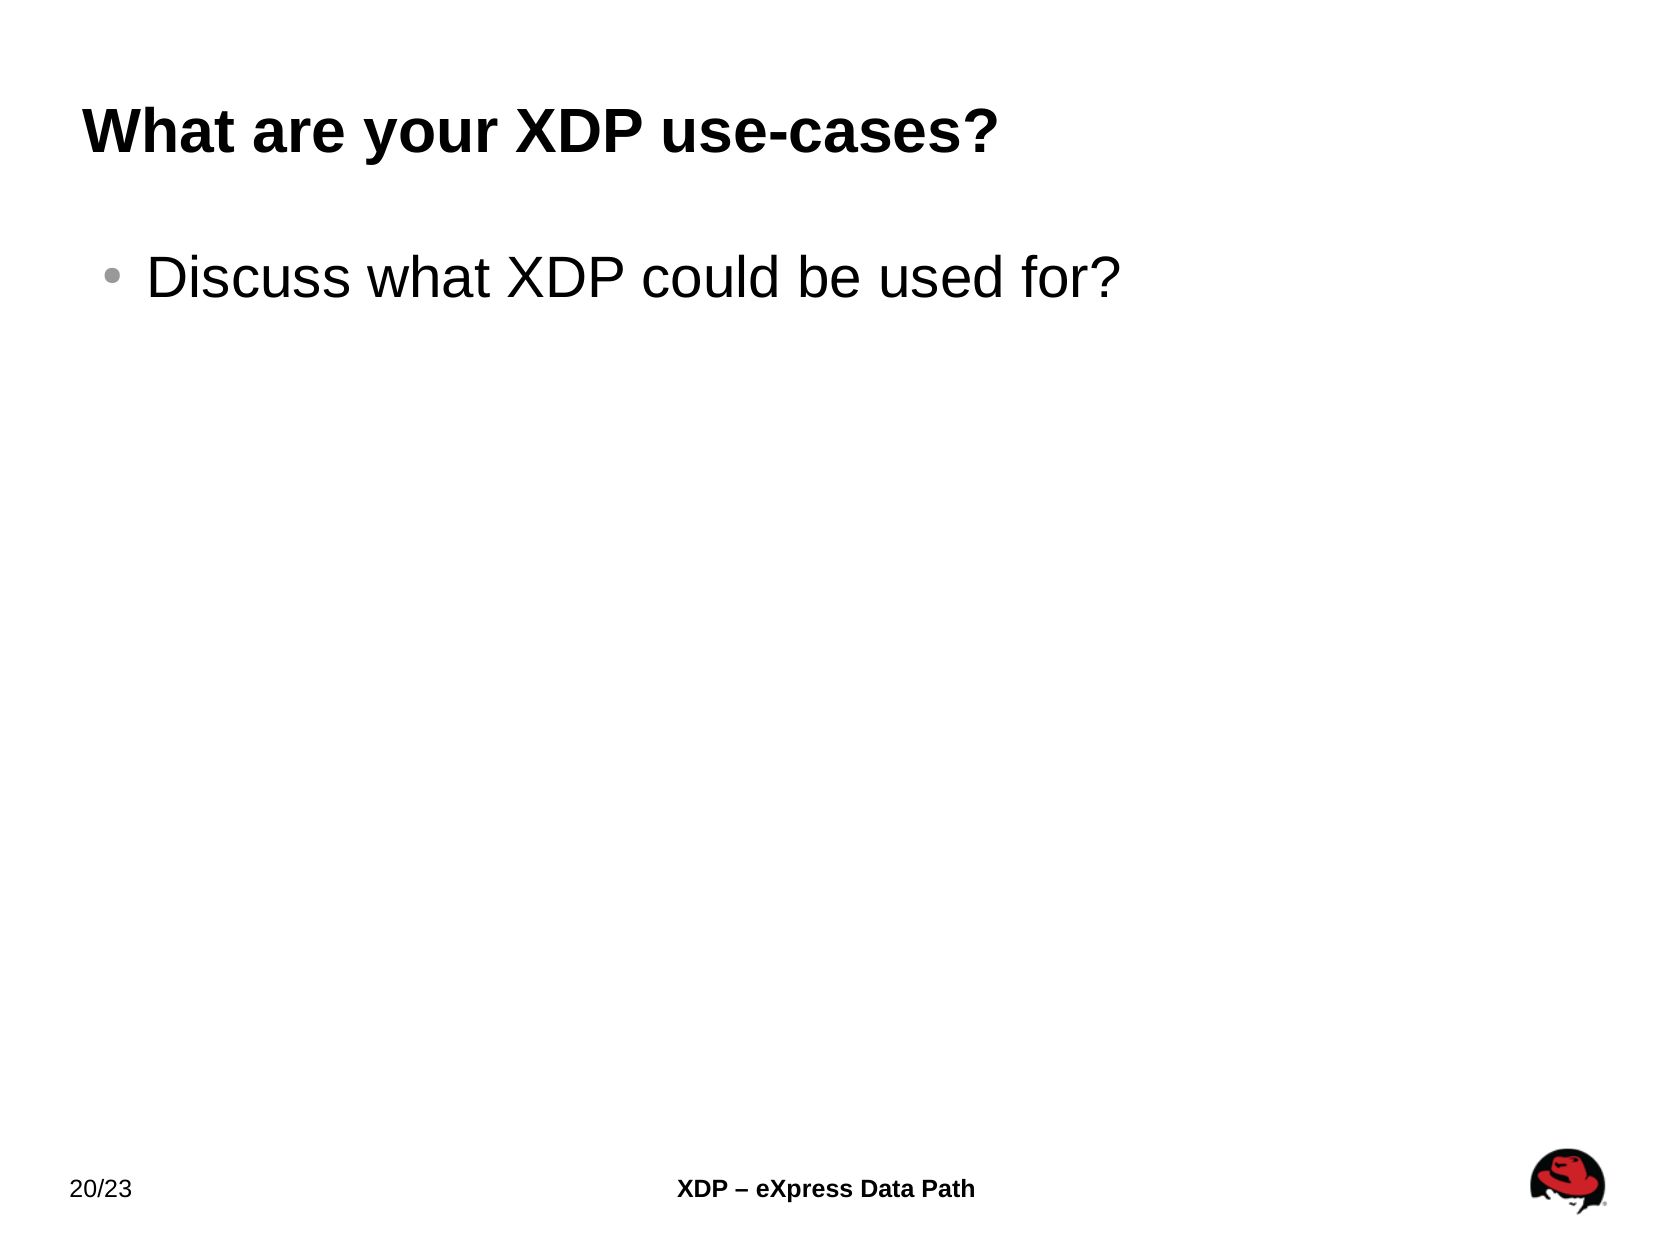

# What are your XDP use-cases?
Discuss what XDP could be used for?